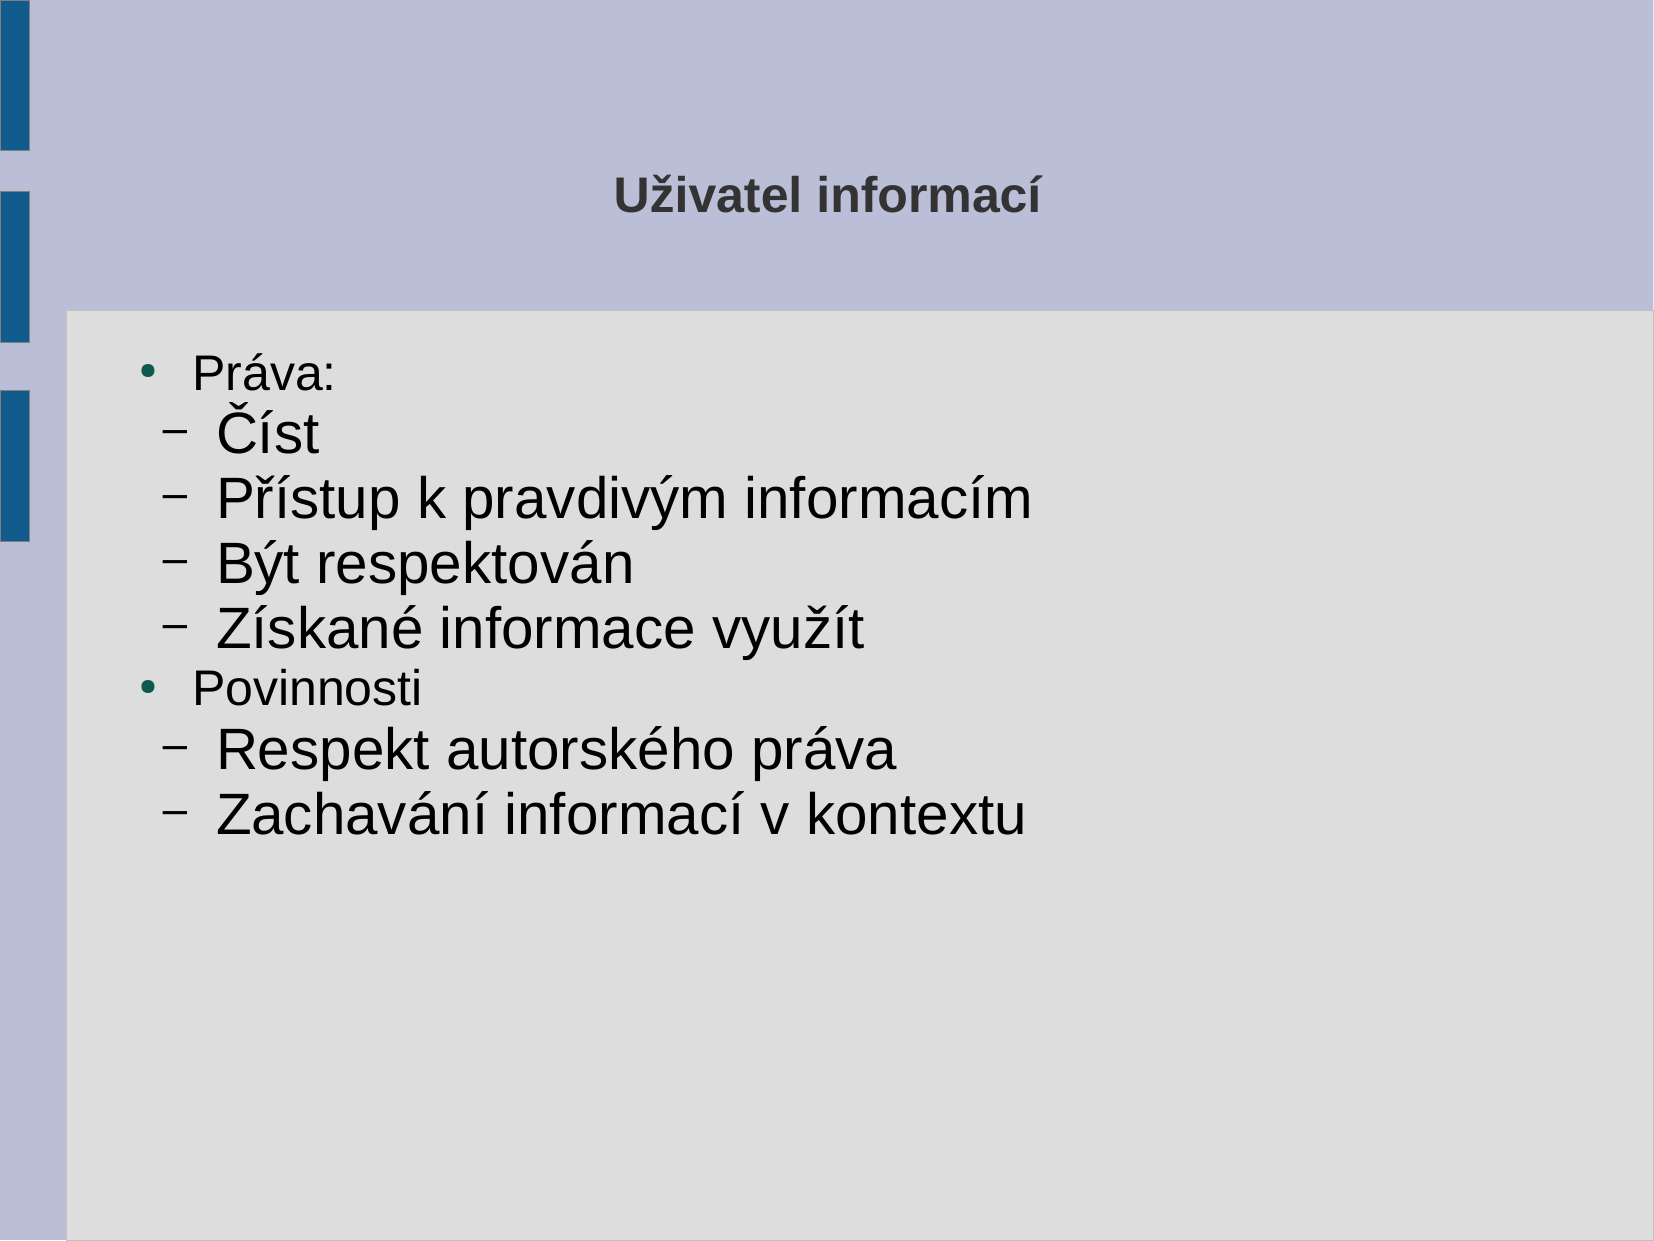

# Uživatel informací
Práva:
Číst
Přístup k pravdivým informacím
Být respektován
Získané informace využít
Povinnosti
Respekt autorského práva
Zachavání informací v kontextu